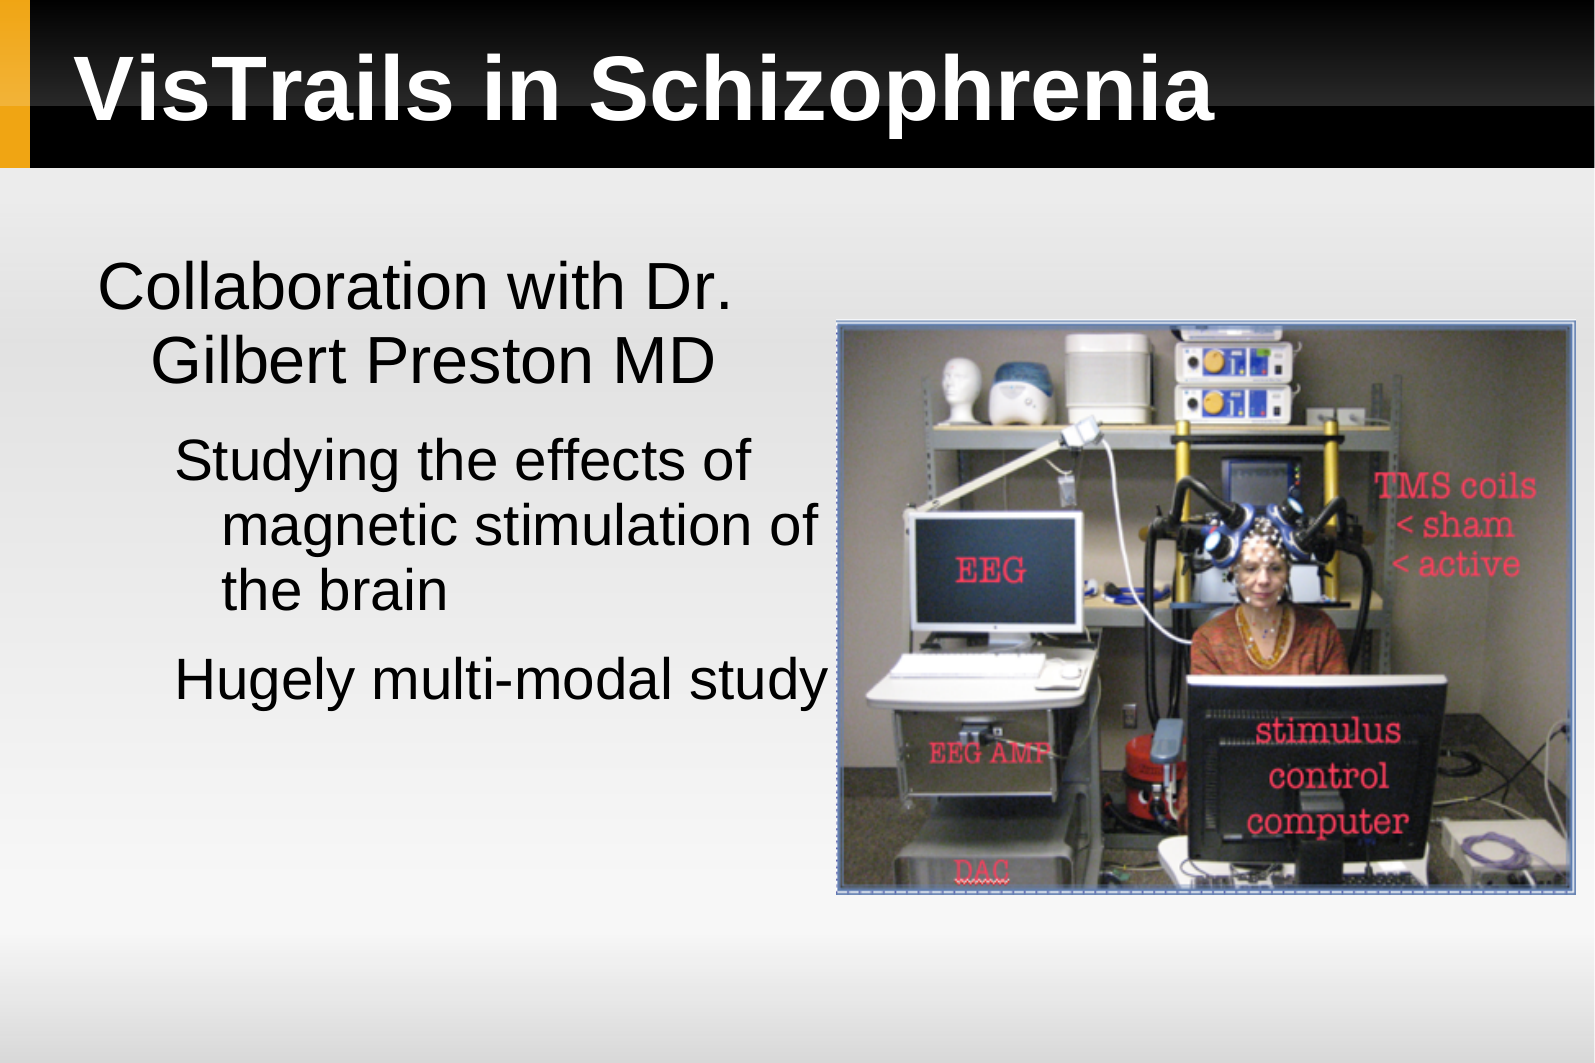

# VisTrails in Schizophrenia
Collaboration with Dr. Gilbert Preston MD
Studying the effects of magnetic stimulation of the brain
Hugely multi-modal study